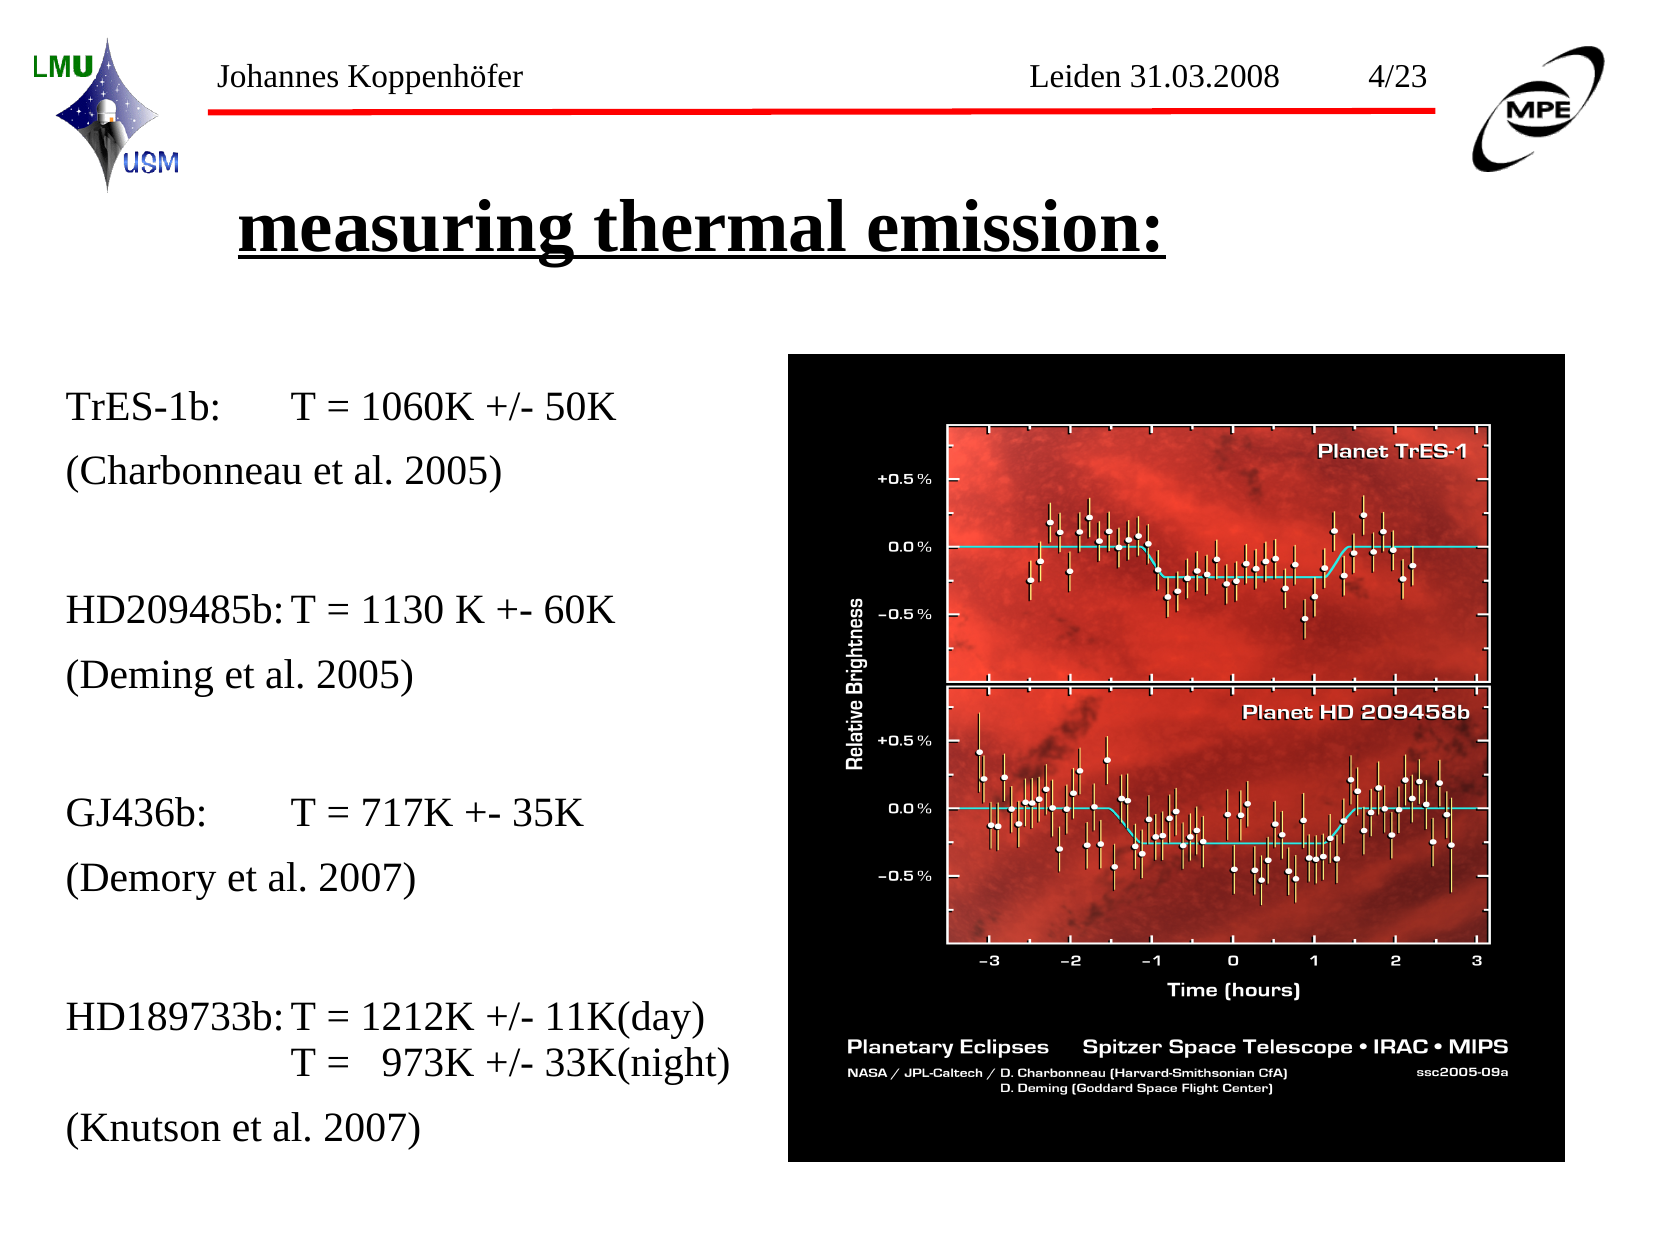

4/23
Johannes Koppenhöfer
Leiden 31.03.2008
measuring thermal emission:
TrES-1b:	T = 1060K +/- 50K
(Charbonneau et al. 2005)
HD209485b:	T = 1130 K +- 60K
(Deming et al. 2005)
GJ436b:		T = 717K +- 35K
(Demory et al. 2007)
HD189733b:	T = 1212K +/- 11K(day)
			T = 973K +/- 33K(night)
(Knutson et al. 2007)